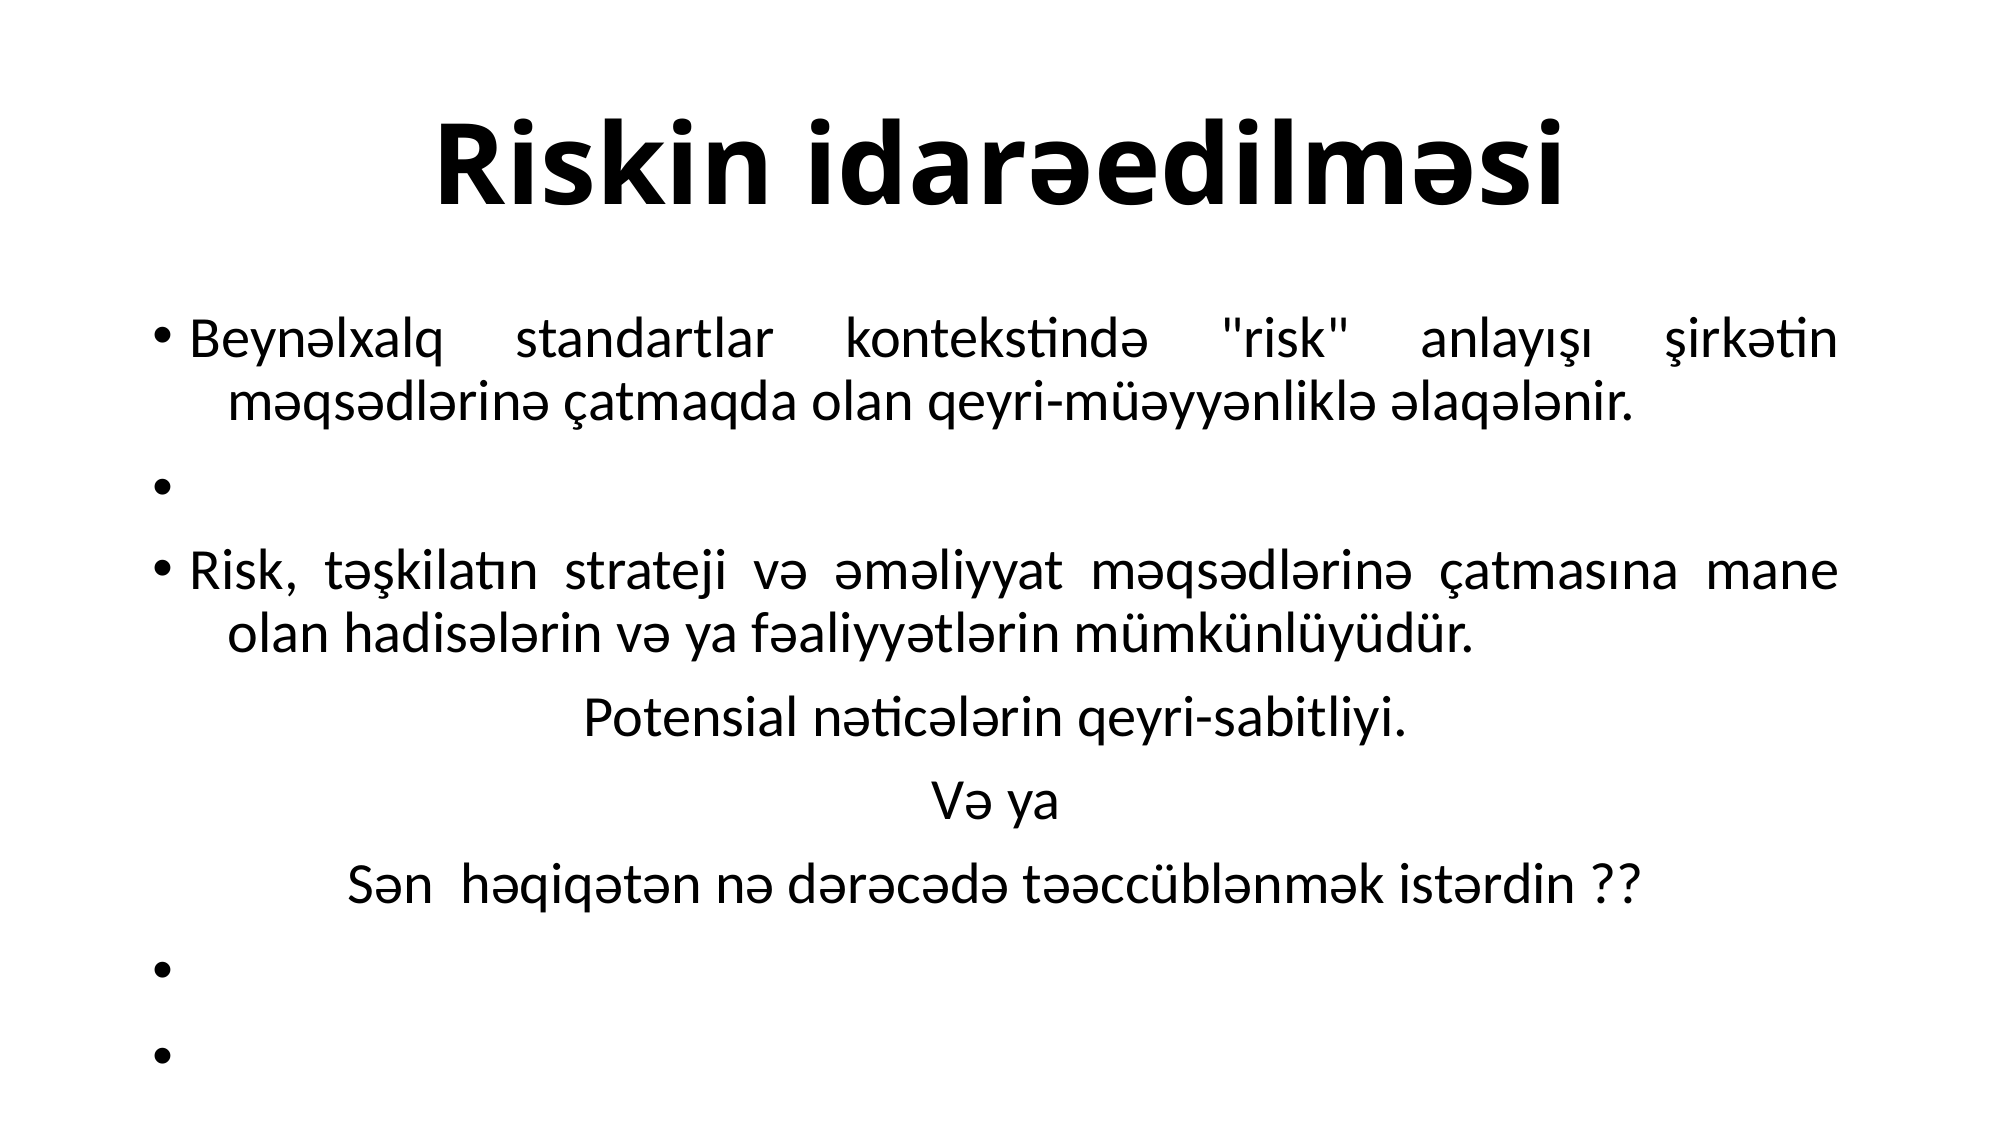

# Riskin idarəedilməsi
Beynəlxalq standartlar kontekstində "risk" anlayışı şirkətin məqsədlərinə çatmaqda olan qeyri-müəyyənliklə əlaqələnir.
Risk, təşkilatın strateji və əməliyyat məqsədlərinə çatmasına mane olan hadisələrin və ya fəaliyyətlərin mümkünlüyüdür.
Potensial nəticələrin qeyri-sabitliyi.
Və ya
Sən həqiqətən nə dərəcədə təəccüblənmək istərdin ??